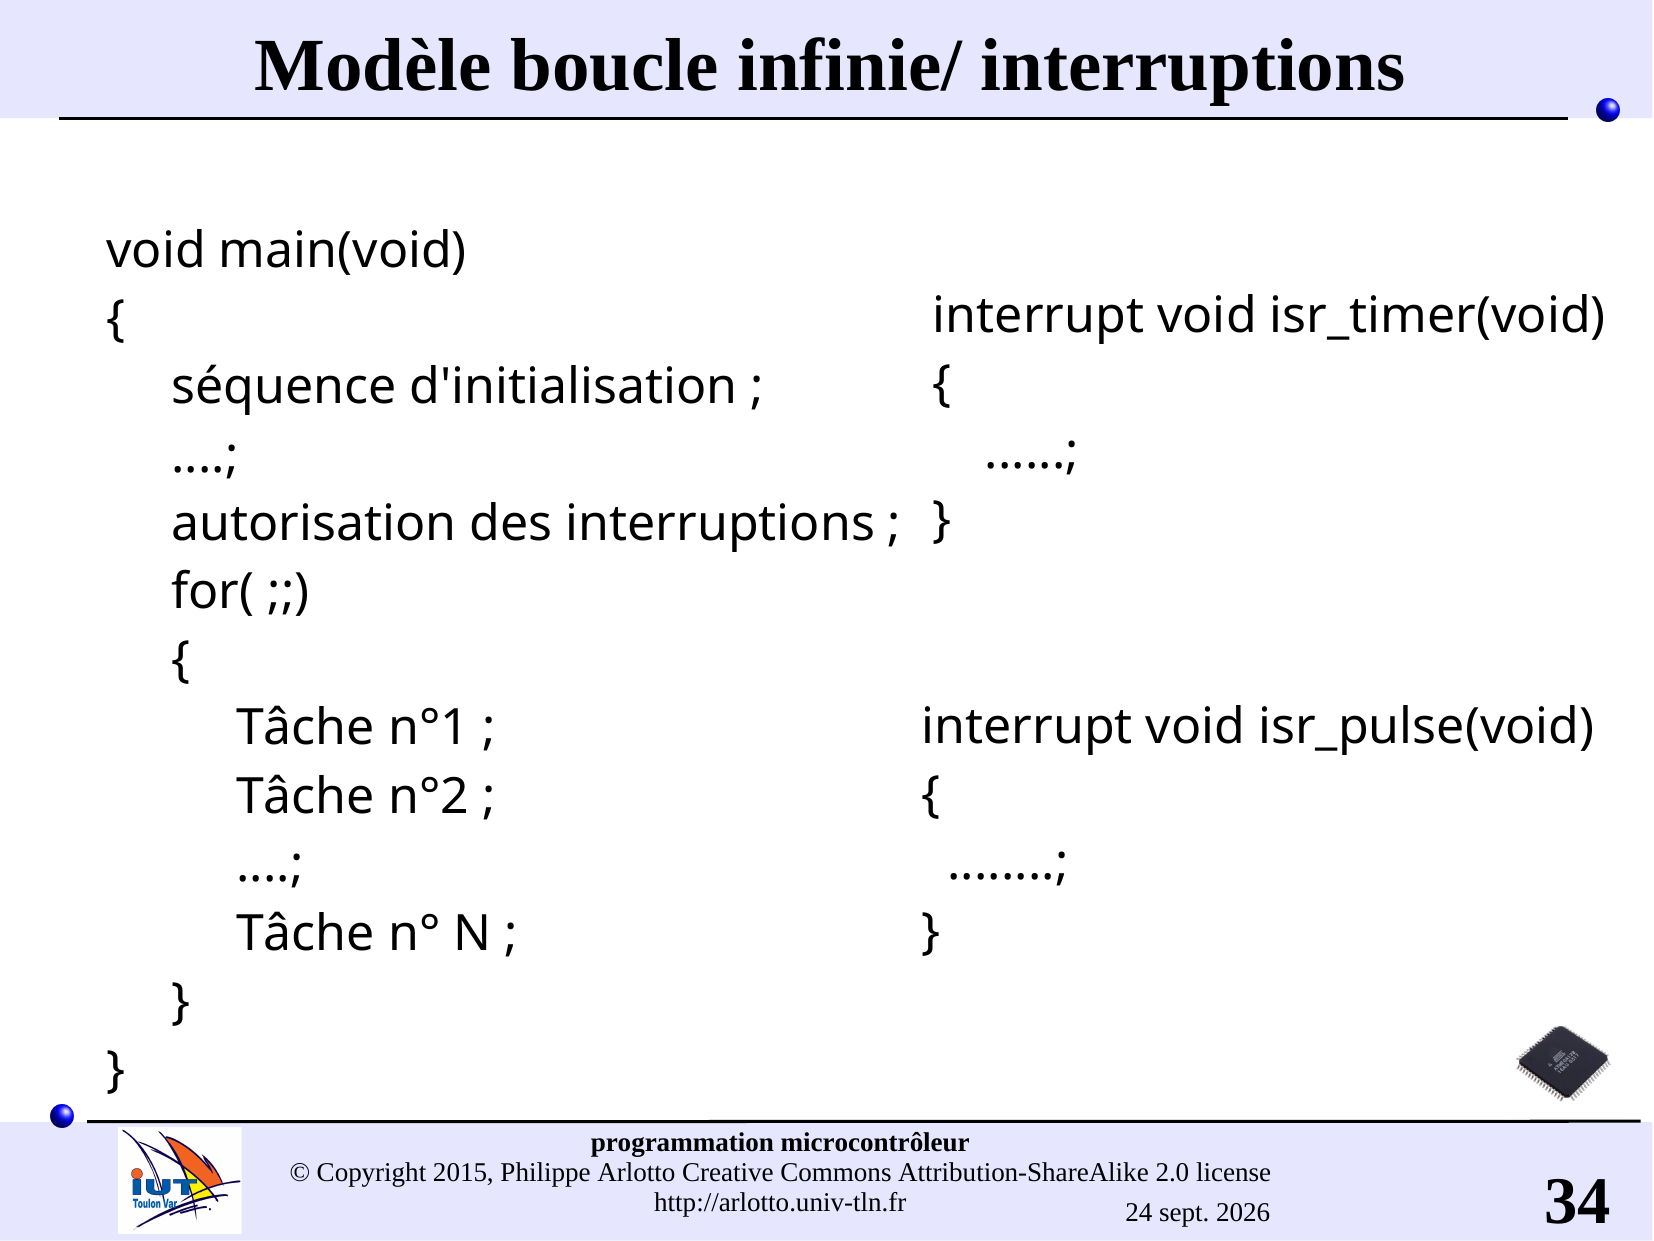

# Modèle boucle infinie/ interruptions
void main(void)
{
 séquence d'initialisation ;
 ....;
 autorisation des interruptions ;
 for( ;;)
 {
 Tâche n°1 ;
 Tâche n°2 ;
 ....;
 Tâche n° N ;
 }
}
interrupt void isr_timer(void)
{
 ......;
}
interrupt void isr_pulse(void)
{
 ........;
}